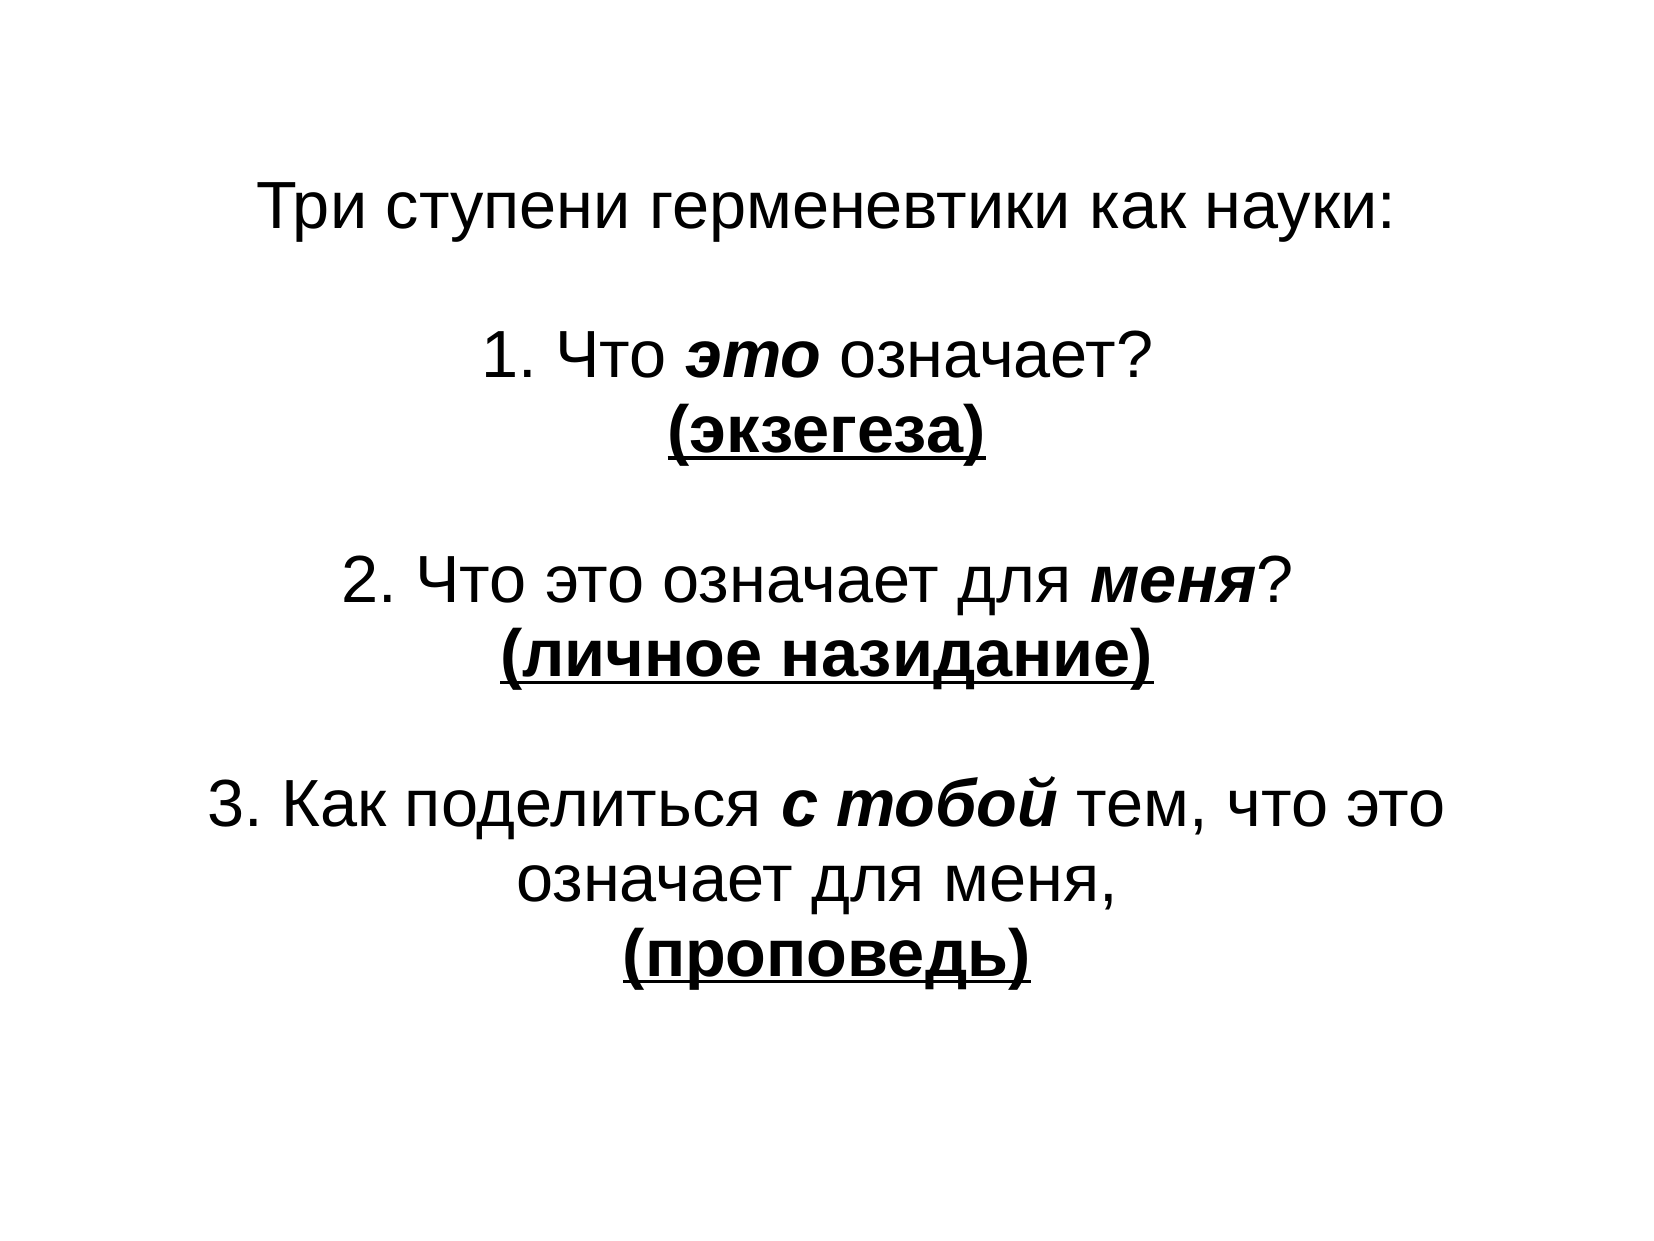

# Три ступени герменевтики как науки:
1. Что это означает?
(экзегеза)
2. Что это означает для меня?
(личное назидание)
3. Как поделиться с тобой тем, что это означает для меня,
(проповедь)